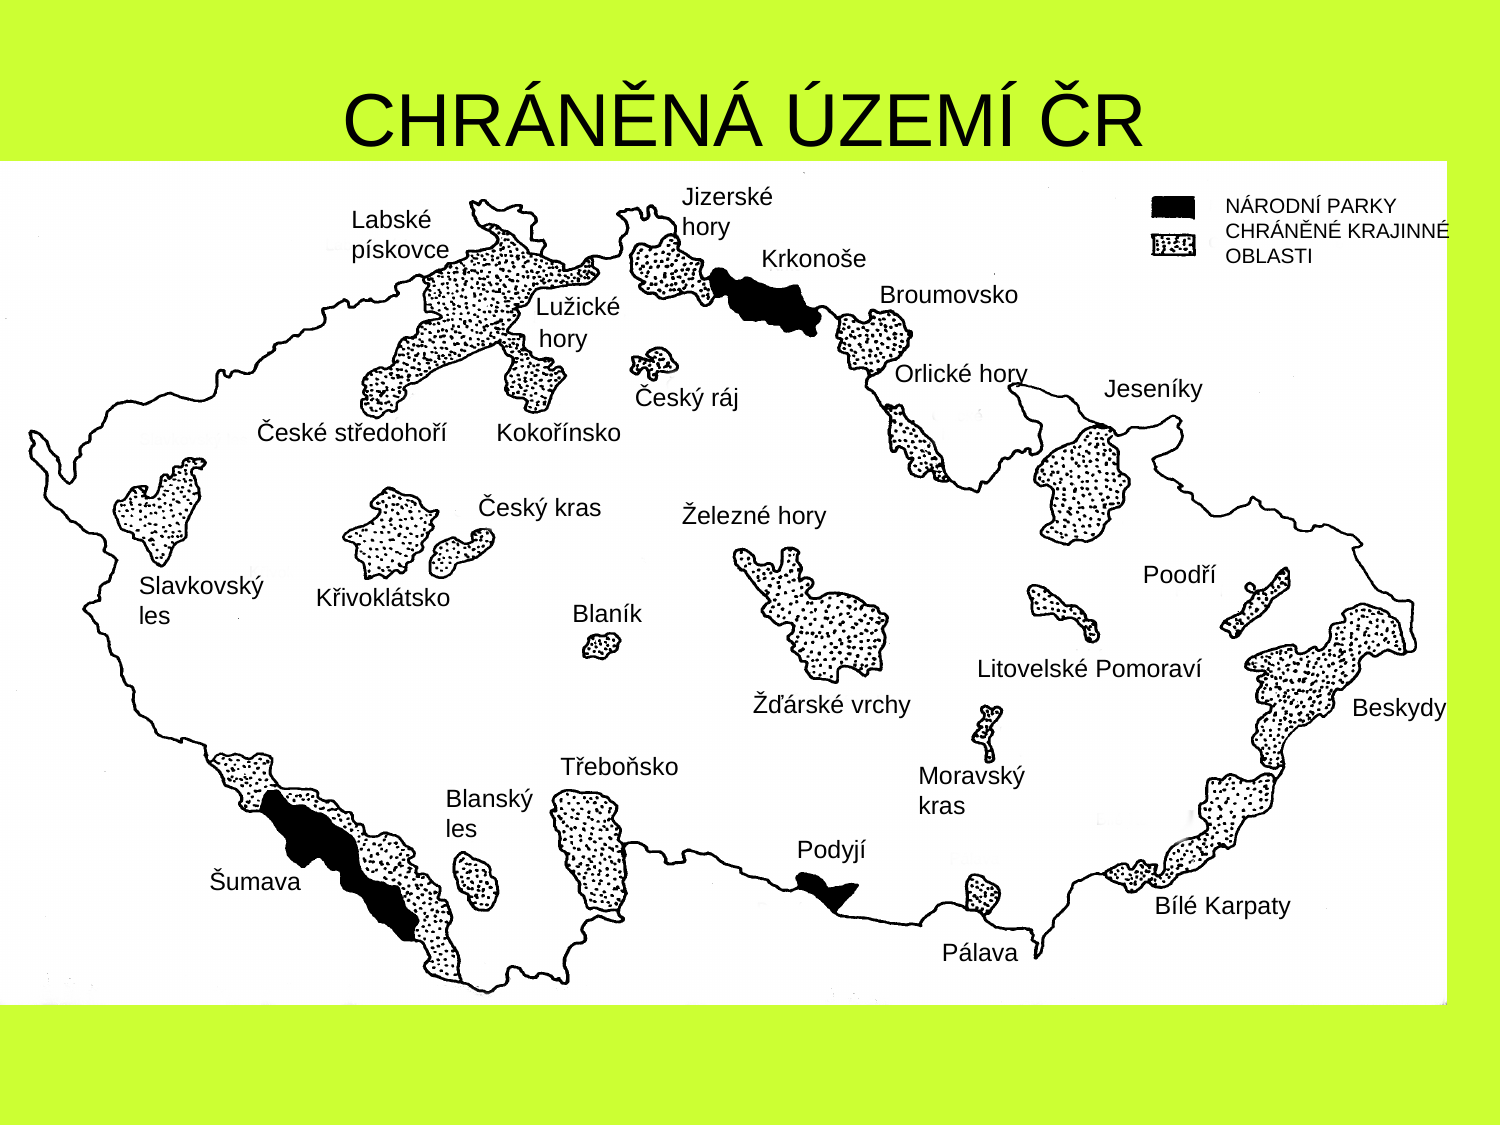

# CHRÁNĚNÁ ÚZEMÍ ČR
Jizerské
hory
NÁRODNÍ PARKY
CHRÁNĚNÉ KRAJINNÉ OBLASTI
Labské
pískovce
Krkonoše
 Lužické
 hory
Broumovsko
Orlické hory
Jeseníky
Český ráj
České středohoří Kokořínsko
Český kras
Železné hory
Poodří
Slavkovský
les
Křivoklátsko
Blaník
Litovelské Pomoraví
Žďárské vrchy
Beskydy
Třeboňsko
Moravský kras
Blanský
les
Podyjí
Šumava
Bílé Karpaty
Pálava